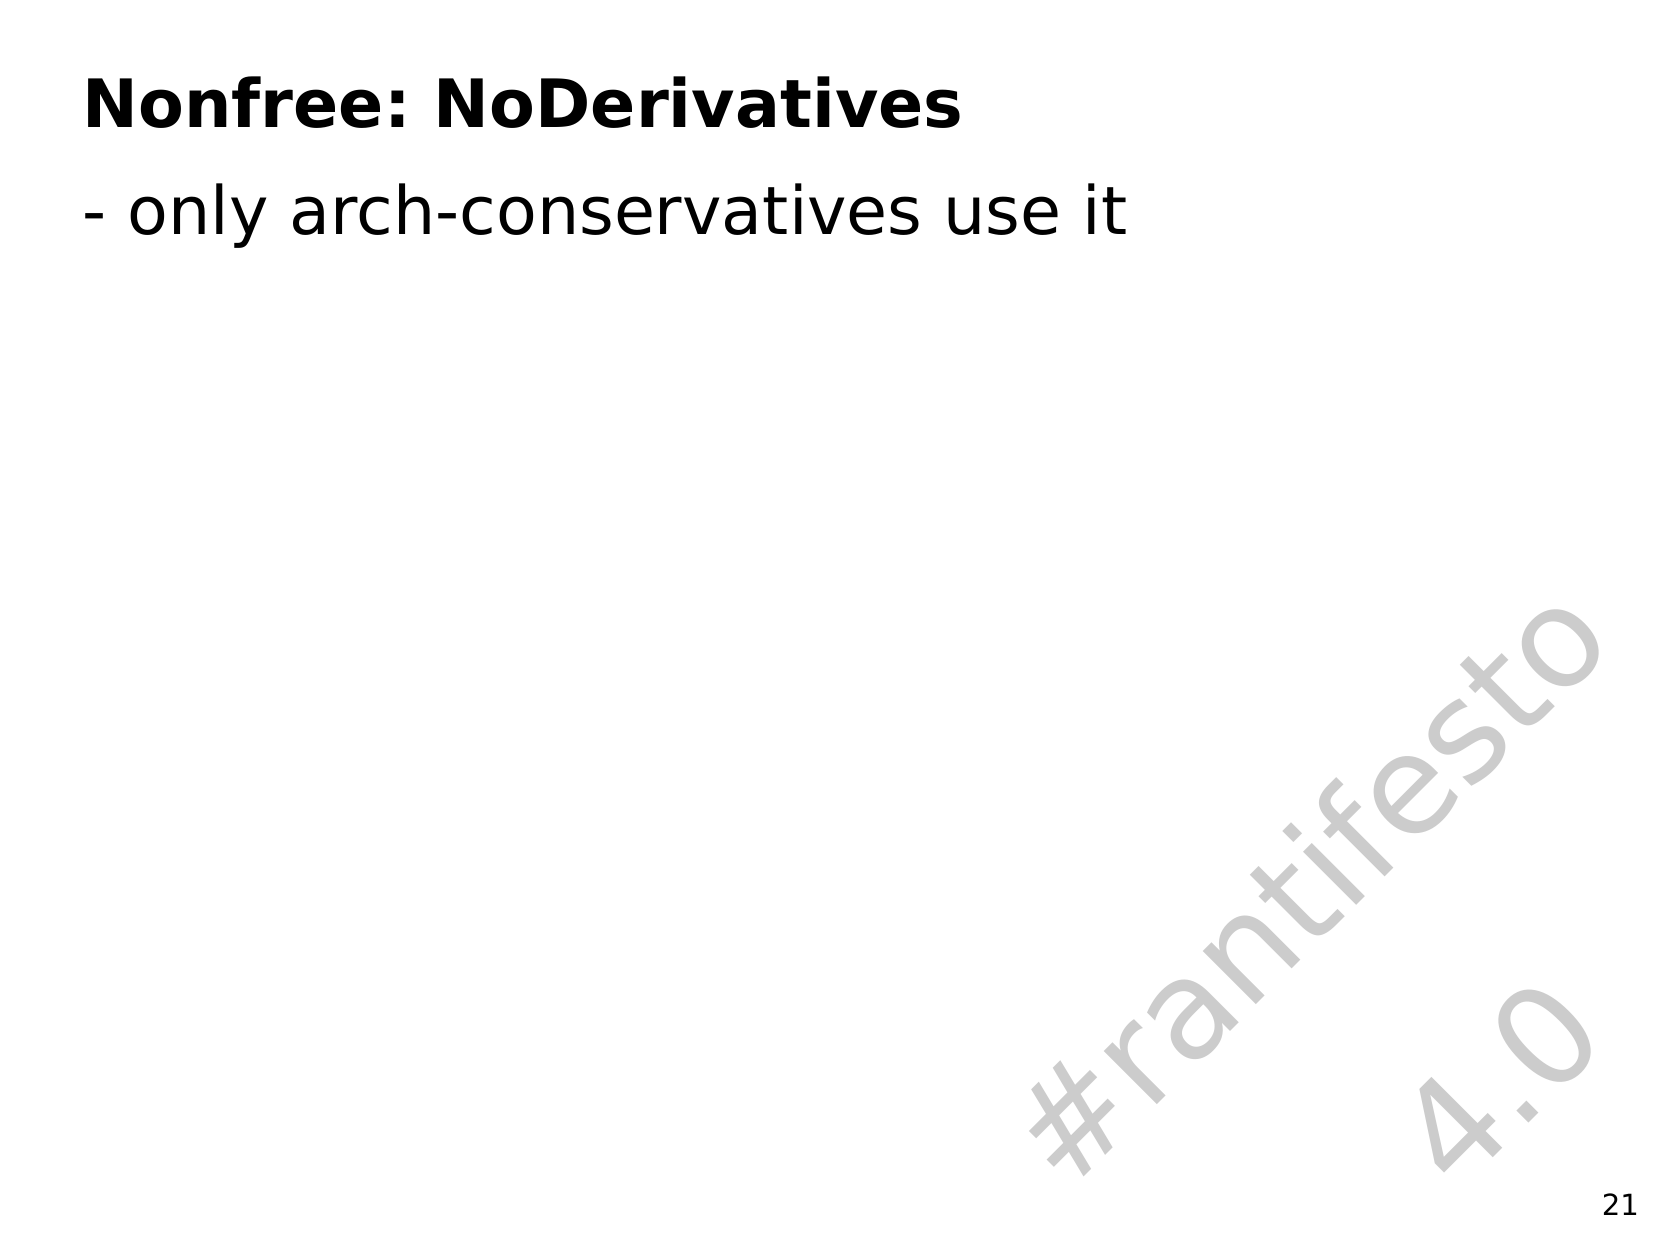

# Nonfree: NoDerivatives
- only arch-conservatives use it
#rantifesto
4.0